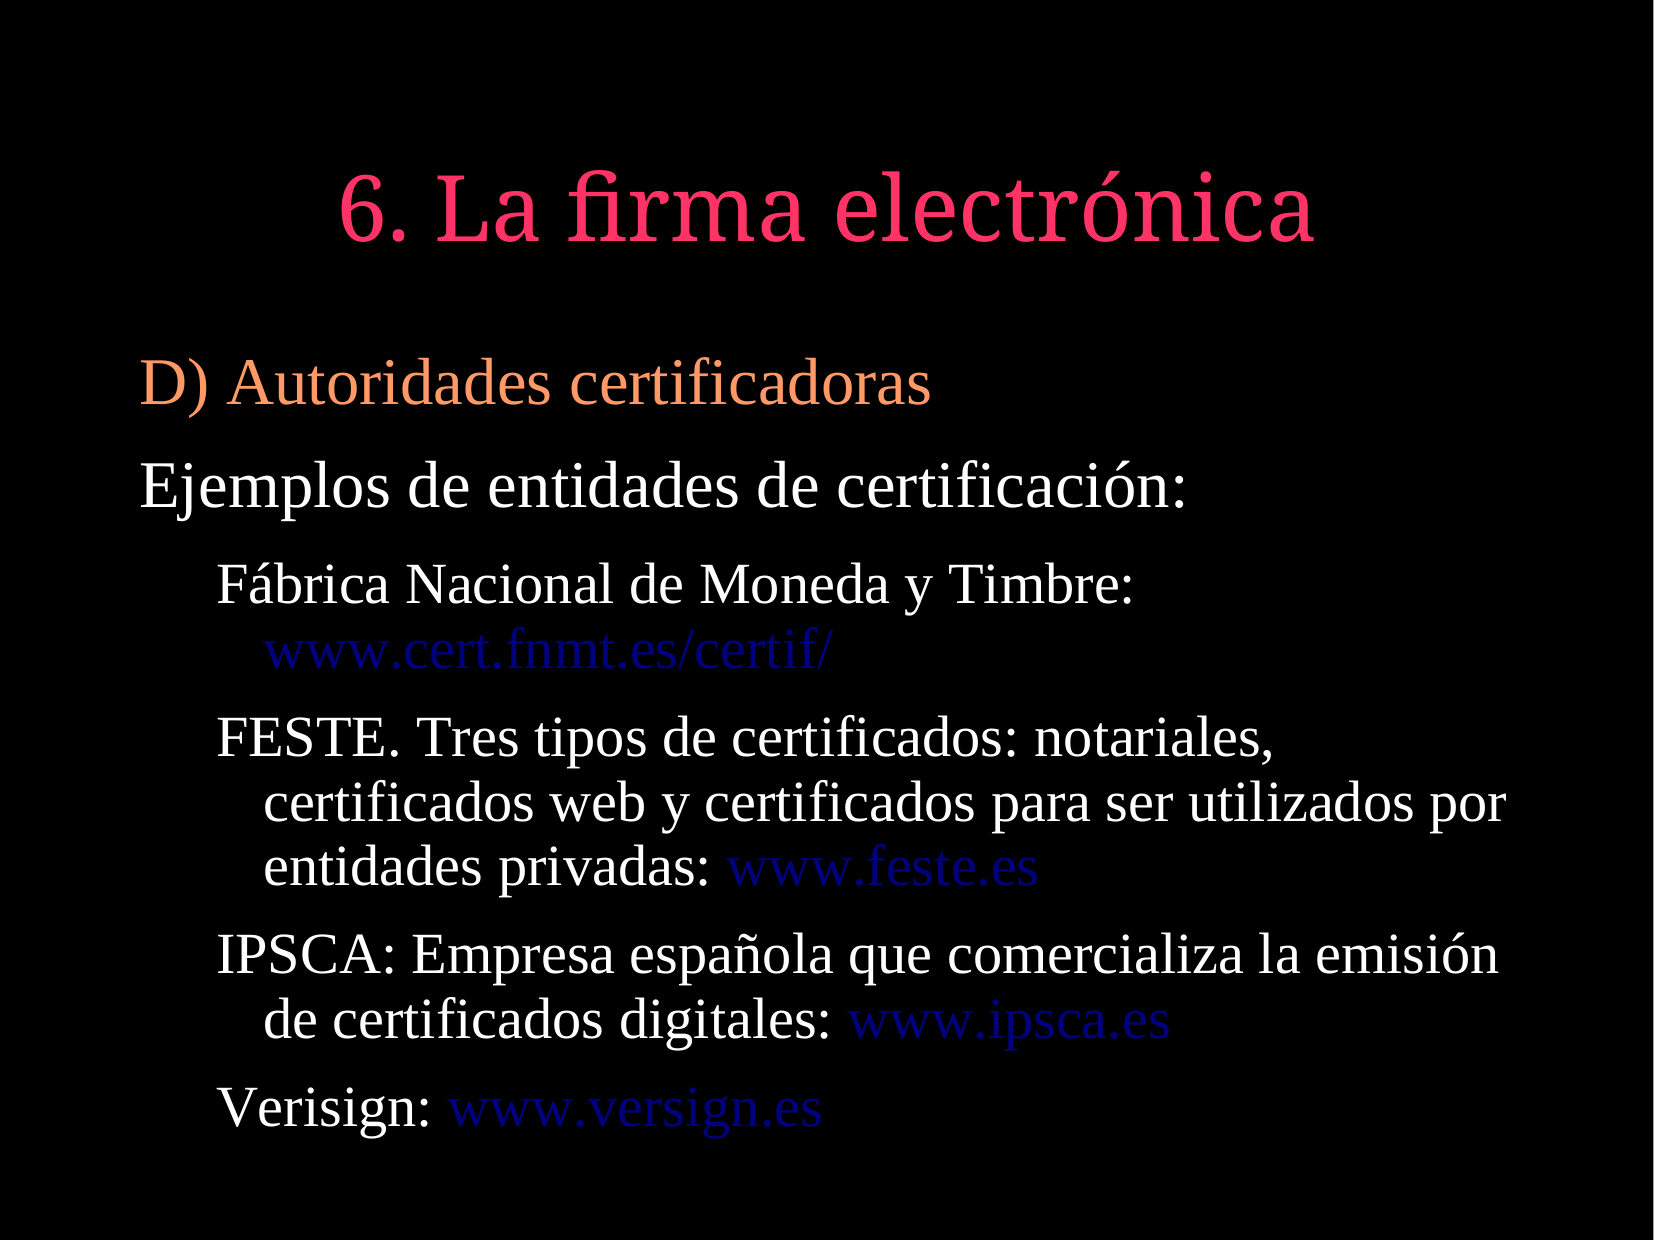

# 6. La firma electrónica
D) Autoridades certificadoras
Ejemplos de entidades de certificación:
Fábrica Nacional de Moneda y Timbre: www.cert.fnmt.es/certif/
FESTE. Tres tipos de certificados: notariales, certificados web y certificados para ser utilizados por entidades privadas: www.feste.es
IPSCA: Empresa española que comercializa la emisión de certificados digitales: www.ipsca.es
Verisign: www.versign.es